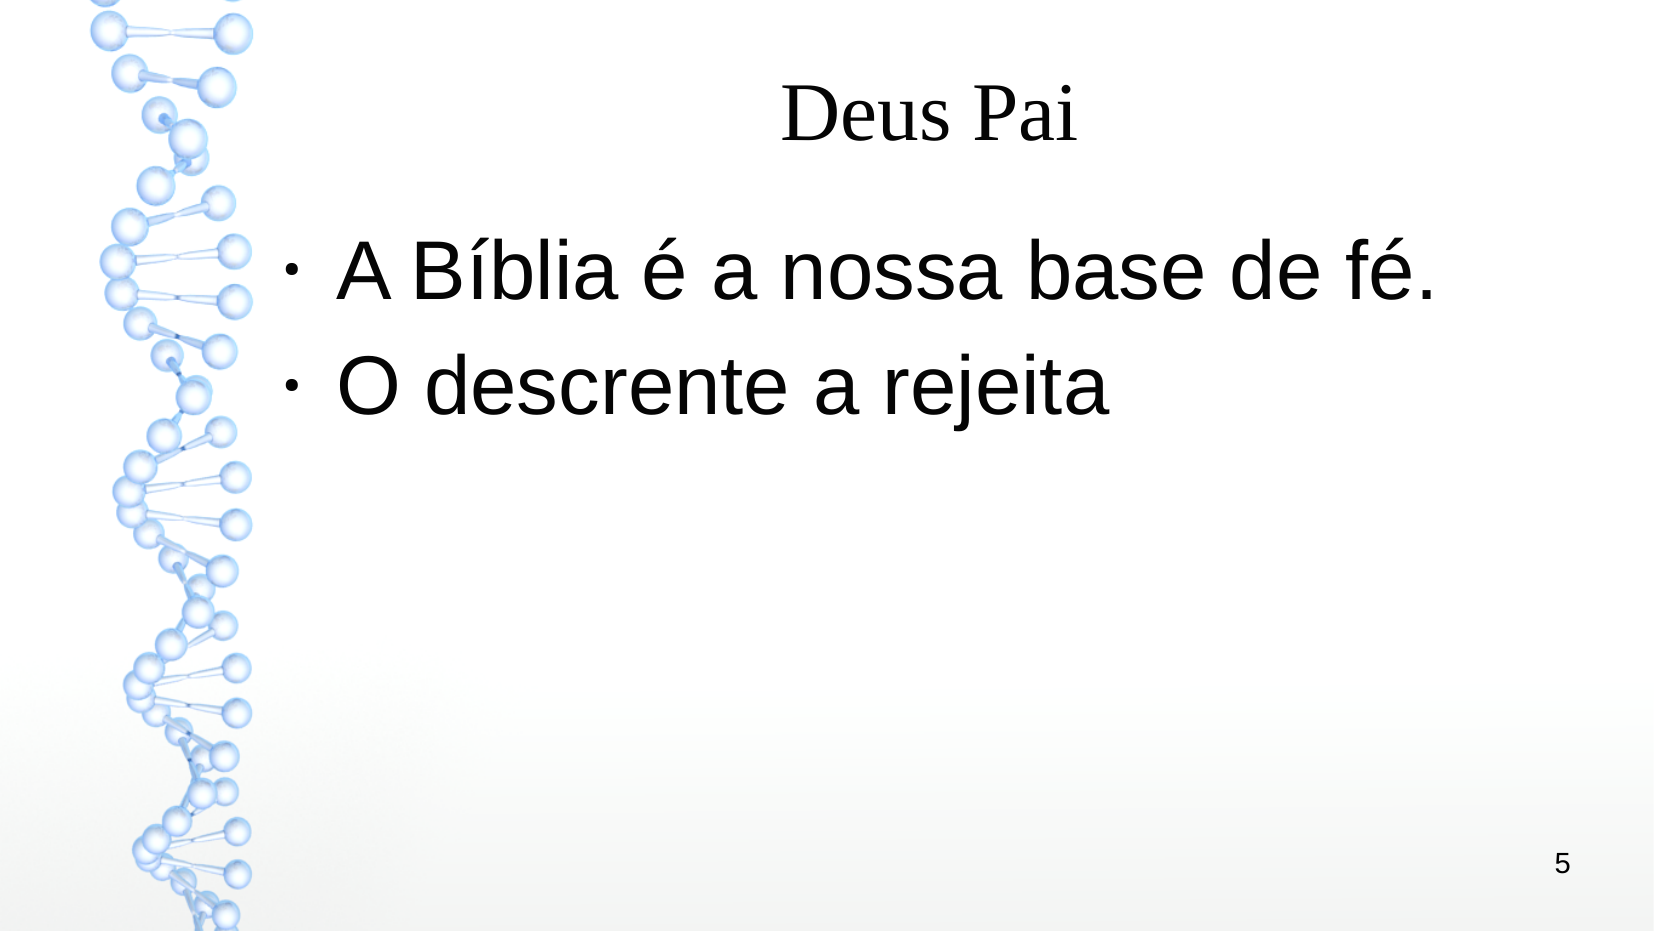

# Deus Pai
A Bíblia é a nossa base de fé.
O descrente a rejeita
5